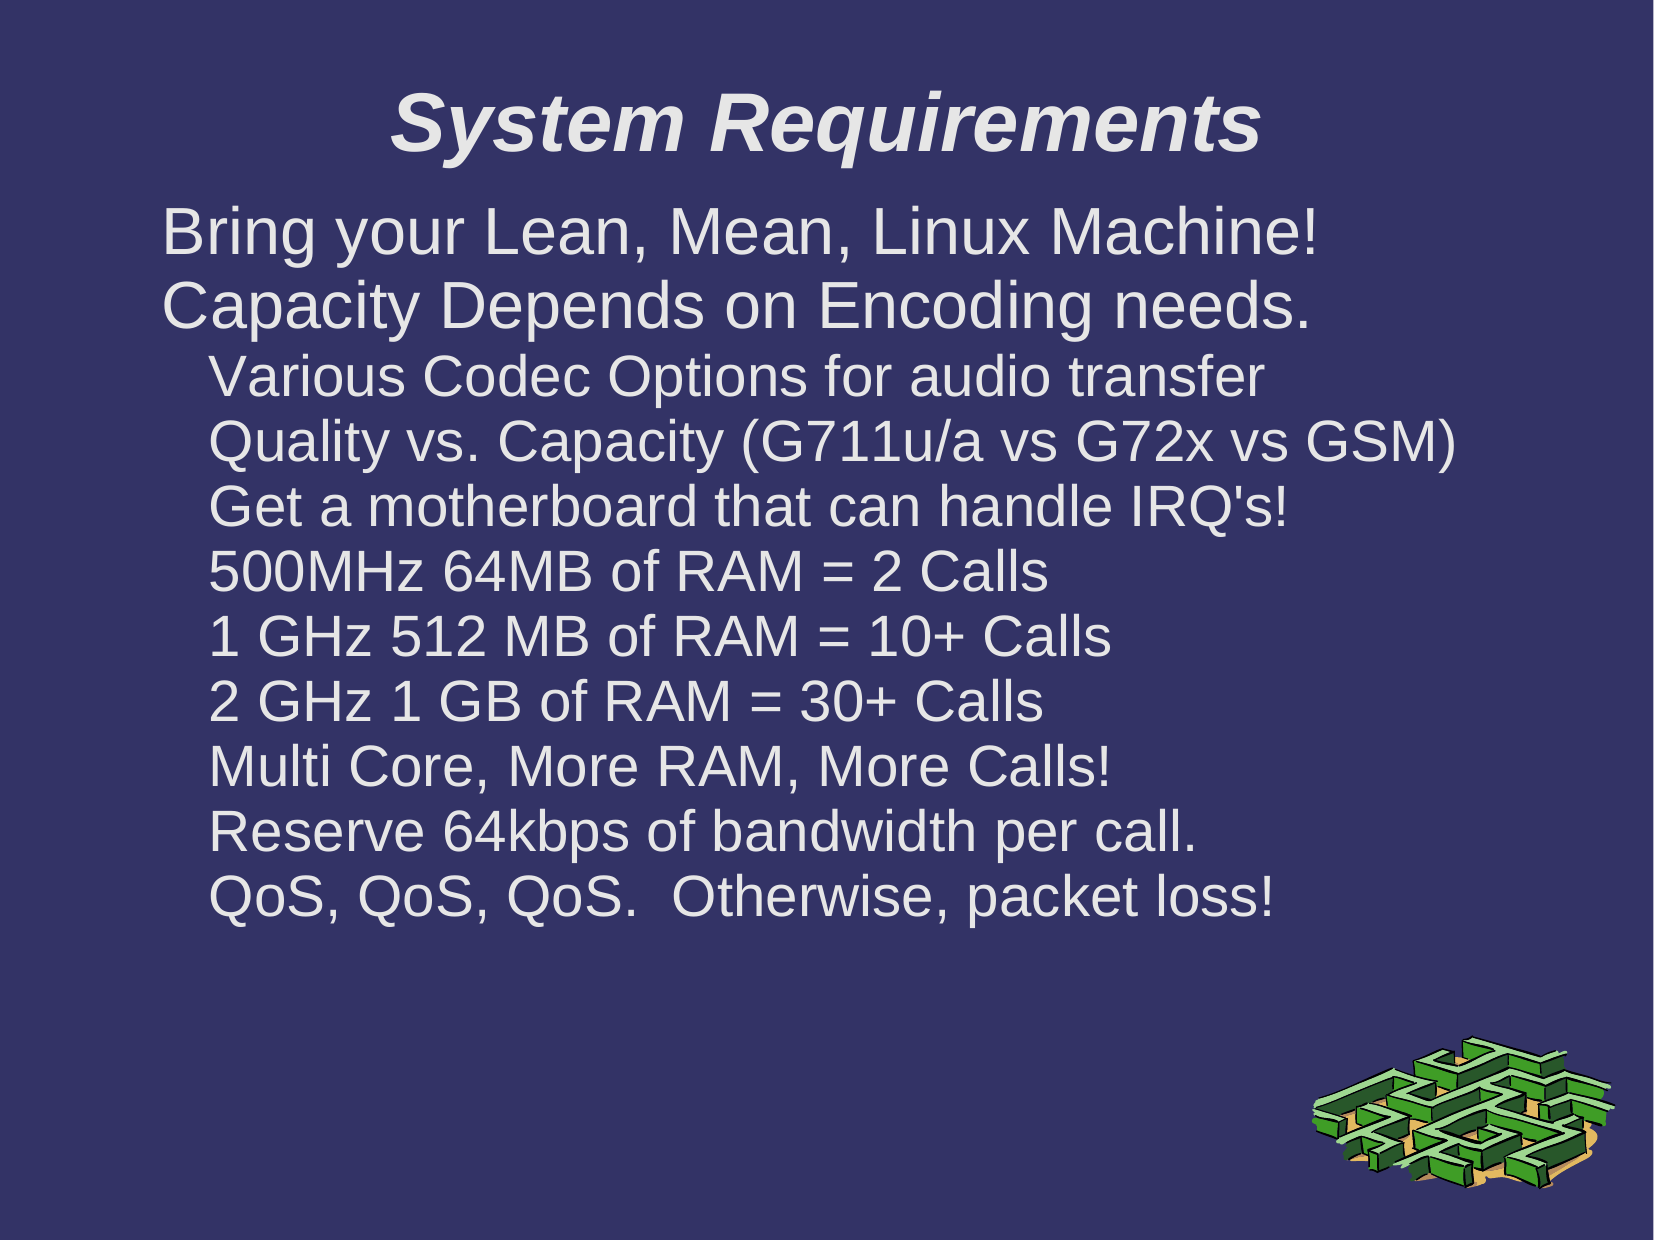

# System Requirements
Bring your Lean, Mean, Linux Machine!
Capacity Depends on Encoding needs.
Various Codec Options for audio transfer
Quality vs. Capacity (G711u/a vs G72x vs GSM)
Get a motherboard that can handle IRQ's!
500MHz 64MB of RAM = 2 Calls
1 GHz 512 MB of RAM = 10+ Calls
2 GHz 1 GB of RAM = 30+ Calls
Multi Core, More RAM, More Calls!
Reserve 64kbps of bandwidth per call.
QoS, QoS, QoS. Otherwise, packet loss!